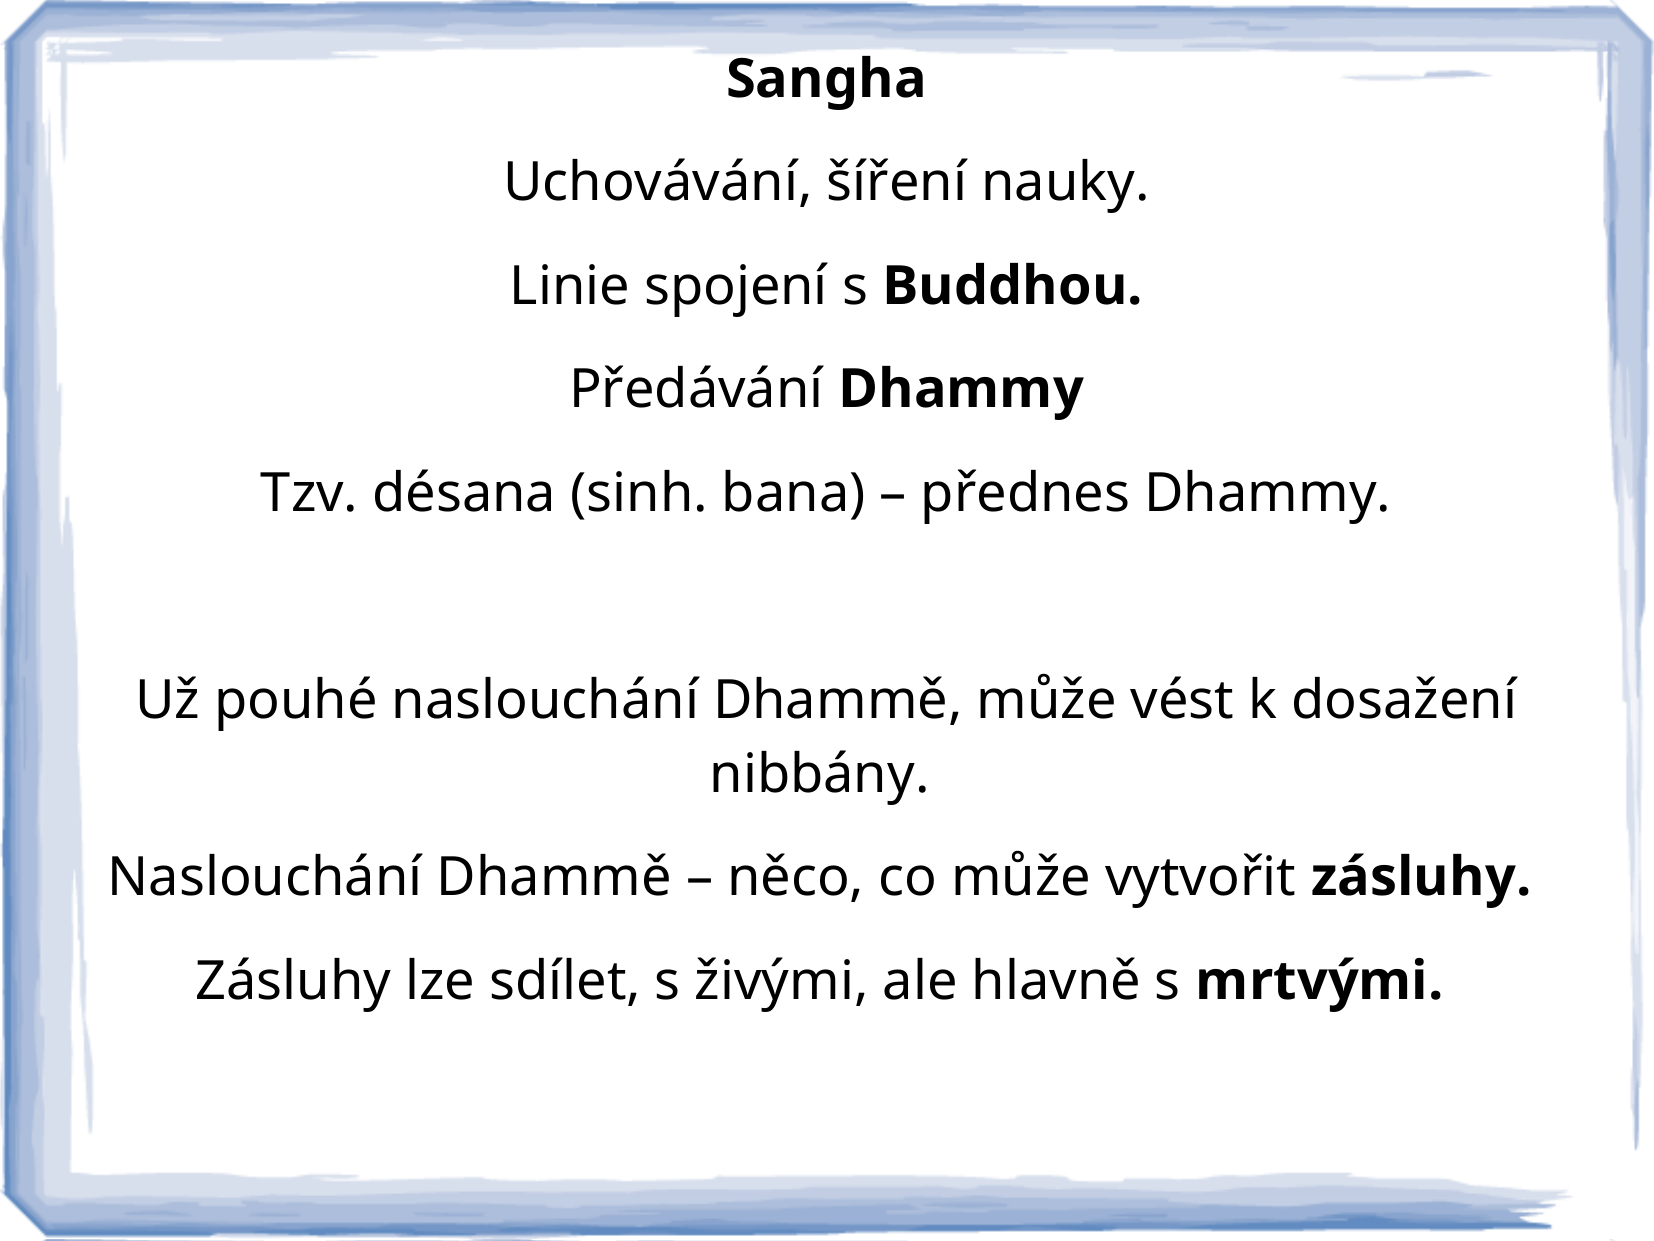

# Sangha
Uchovávání, šíření nauky.
Linie spojení s Buddhou.
Předávání Dhammy
Tzv. désana (sinh. bana) – přednes Dhammy.
Už pouhé naslouchání Dhammě, může vést k dosažení nibbány.
Naslouchání Dhammě – něco, co může vytvořit zásluhy.
Zásluhy lze sdílet, s živými, ale hlavně s mrtvými.